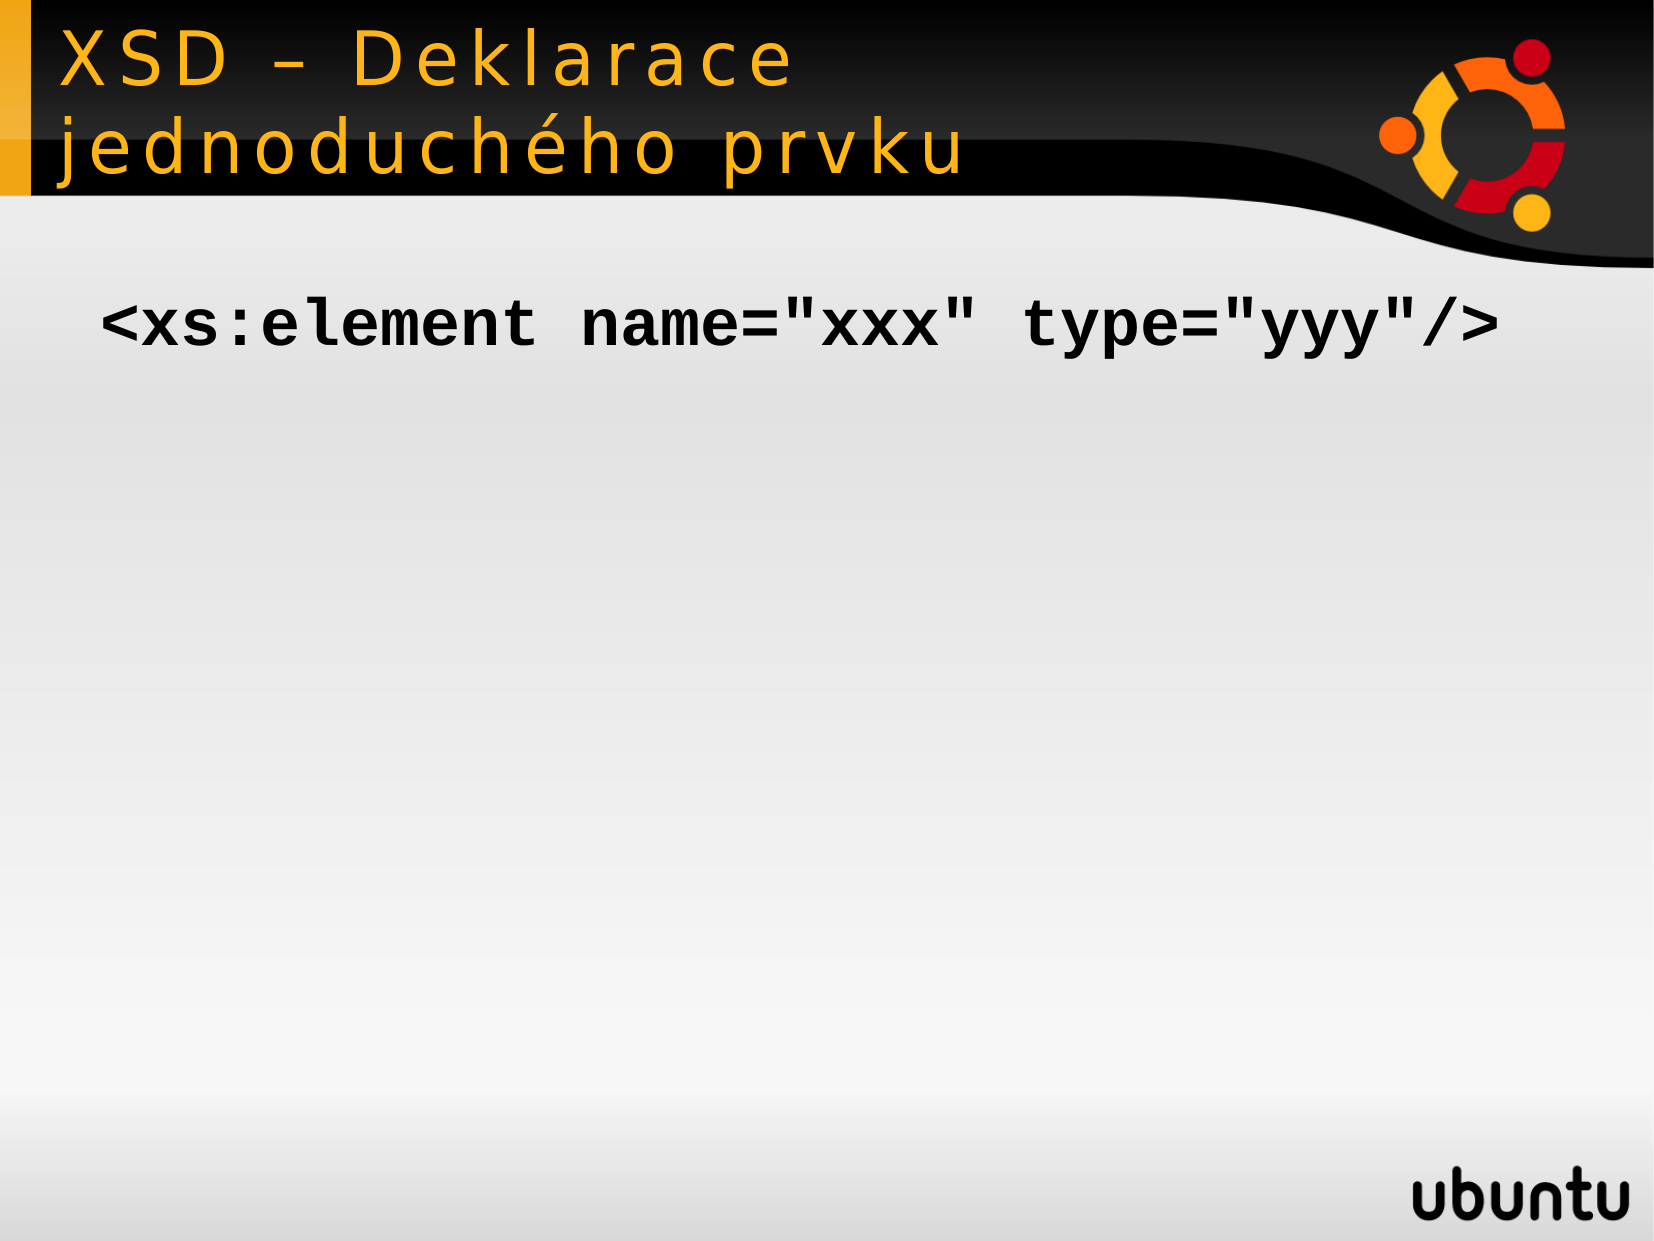

# XSD – Deklarace jednoduchého prvku
<xs:element name="xxx" type="yyy"/>